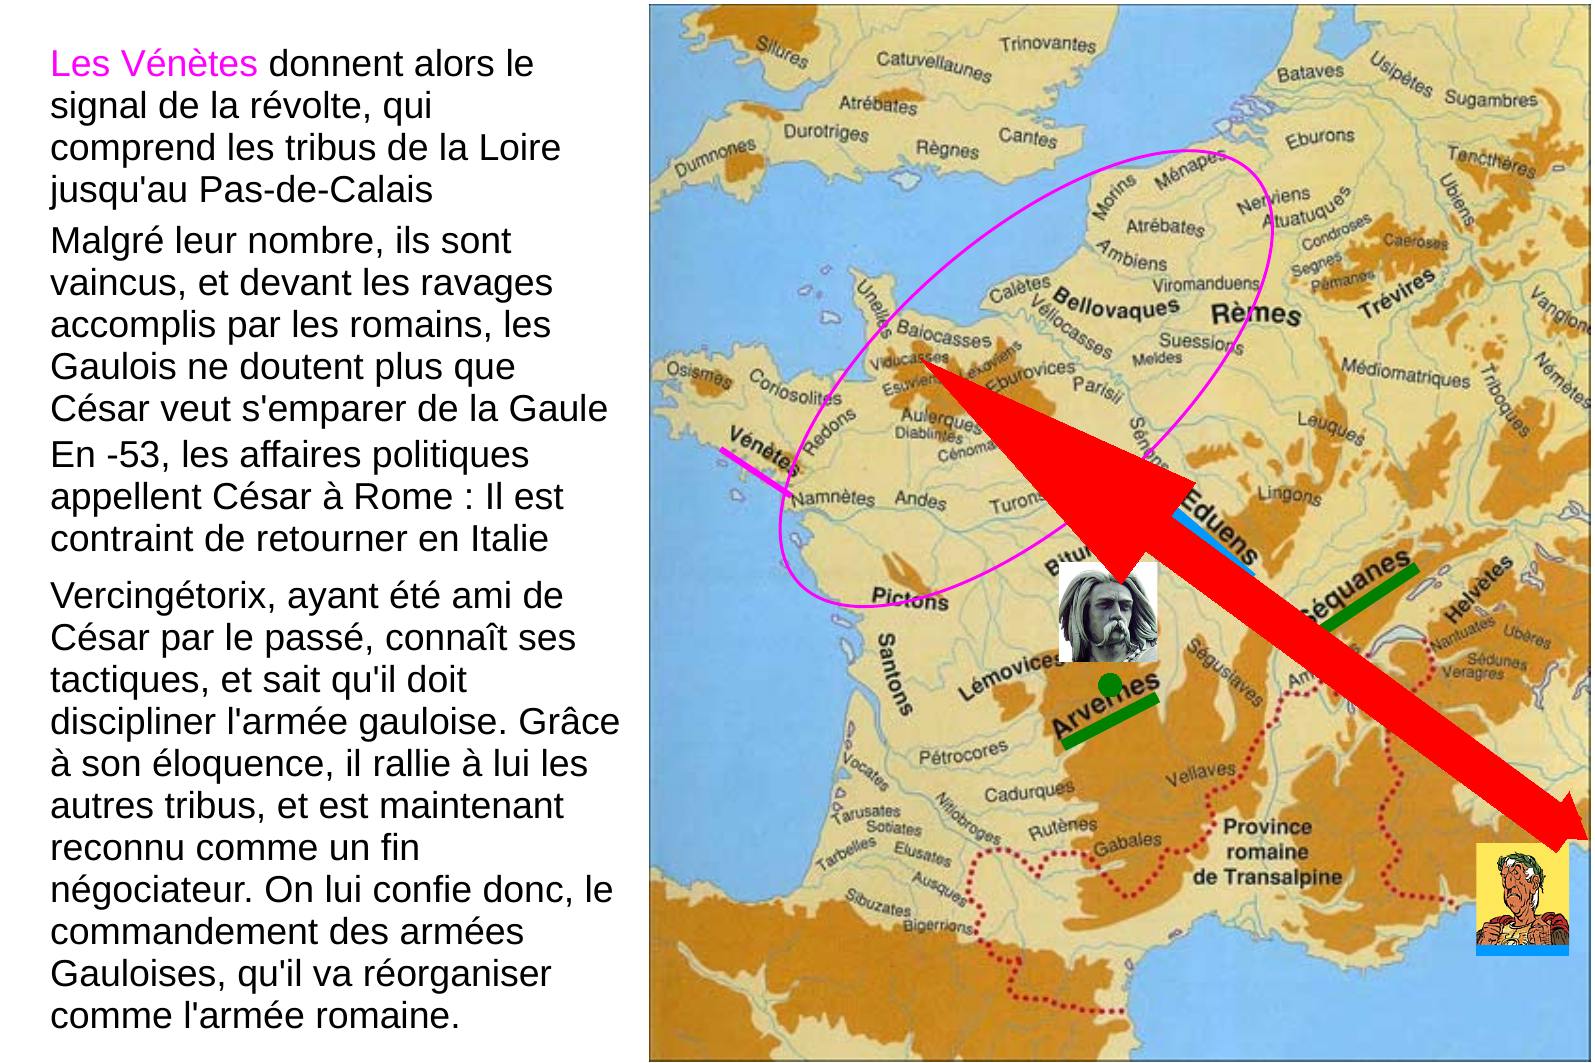

Les Vénètes donnent alors le signal de la révolte, qui comprend les tribus de la Loire jusqu'au Pas-de-Calais
Malgré leur nombre, ils sont vaincus, et devant les ravages accomplis par les romains, les Gaulois ne doutent plus que César veut s'emparer de la Gaule
En -53, les affaires politiques appellent César à Rome : Il est contraint de retourner en Italie
Vercingétorix, ayant été ami de César par le passé, connaît ses tactiques, et sait qu'il doit discipliner l'armée gauloise. Grâce à son éloquence, il rallie à lui les autres tribus, et est maintenant reconnu comme un fin négociateur. On lui confie donc, le commandement des armées Gauloises, qu'il va réorganiser comme l'armée romaine.